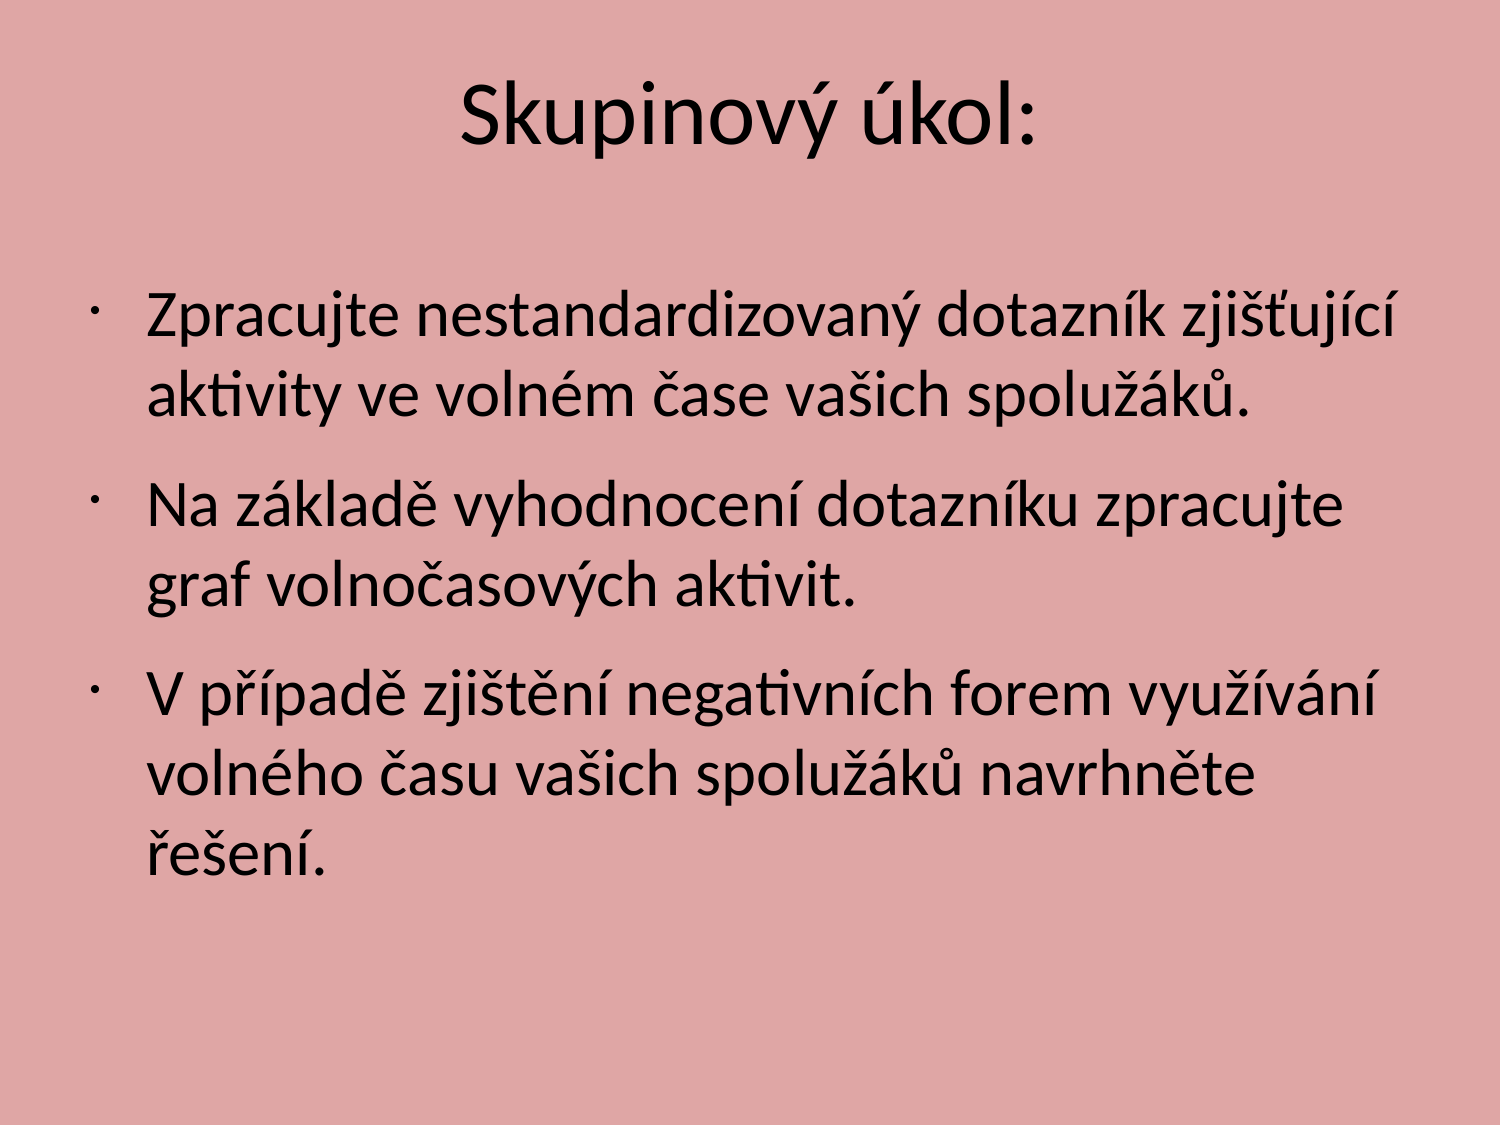

# Skupinový úkol:
Zpracujte nestandardizovaný dotazník zjišťující aktivity ve volném čase vašich spolužáků.
Na základě vyhodnocení dotazníku zpracujte graf volnočasových aktivit.
V případě zjištění negativních forem využívání volného času vašich spolužáků navrhněte řešení.